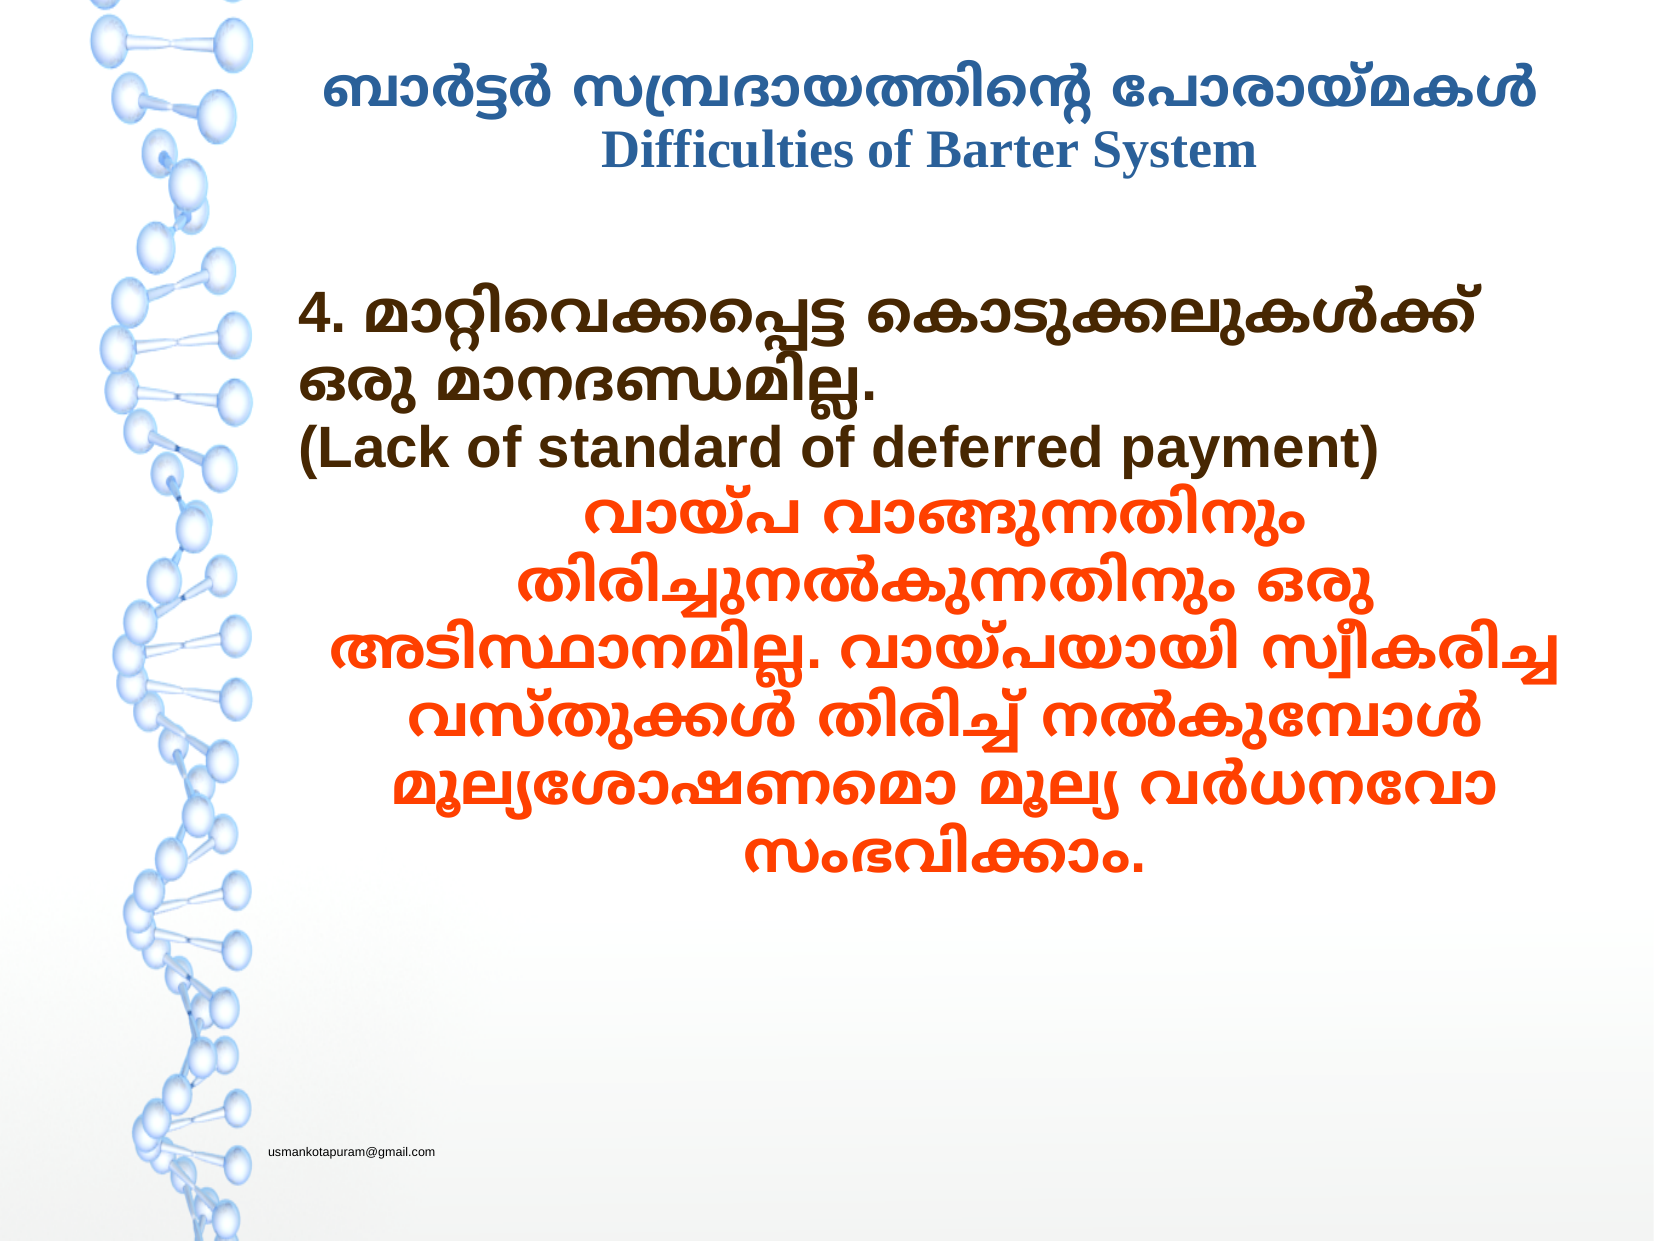

# ബാർട്ടർ സമ്പ്രദായത്തിന്റെ പോരായ്മകൾ Difficulties of Barter System
4. മാറ്റിവെക്കപ്പെട്ട കൊടുക്കലുകൾക്ക് ഒരു മാനദണ്ഡമില്ല.
(Lack of standard of deferred payment)
വായ്പ വാങ്ങുന്നതിനും തിരിച്ചുനൽകുന്നതിനും ഒരു അടിസ്ഥാനമില്ല. വായ്പയായി സ്വീകരിച്ച വസ്തുക്കൾ തിരിച്ച് നൽകുമ്പോൾ മൂല്യശോഷണമൊ മൂല്യ വർധനവോ സംഭവിക്കാം.